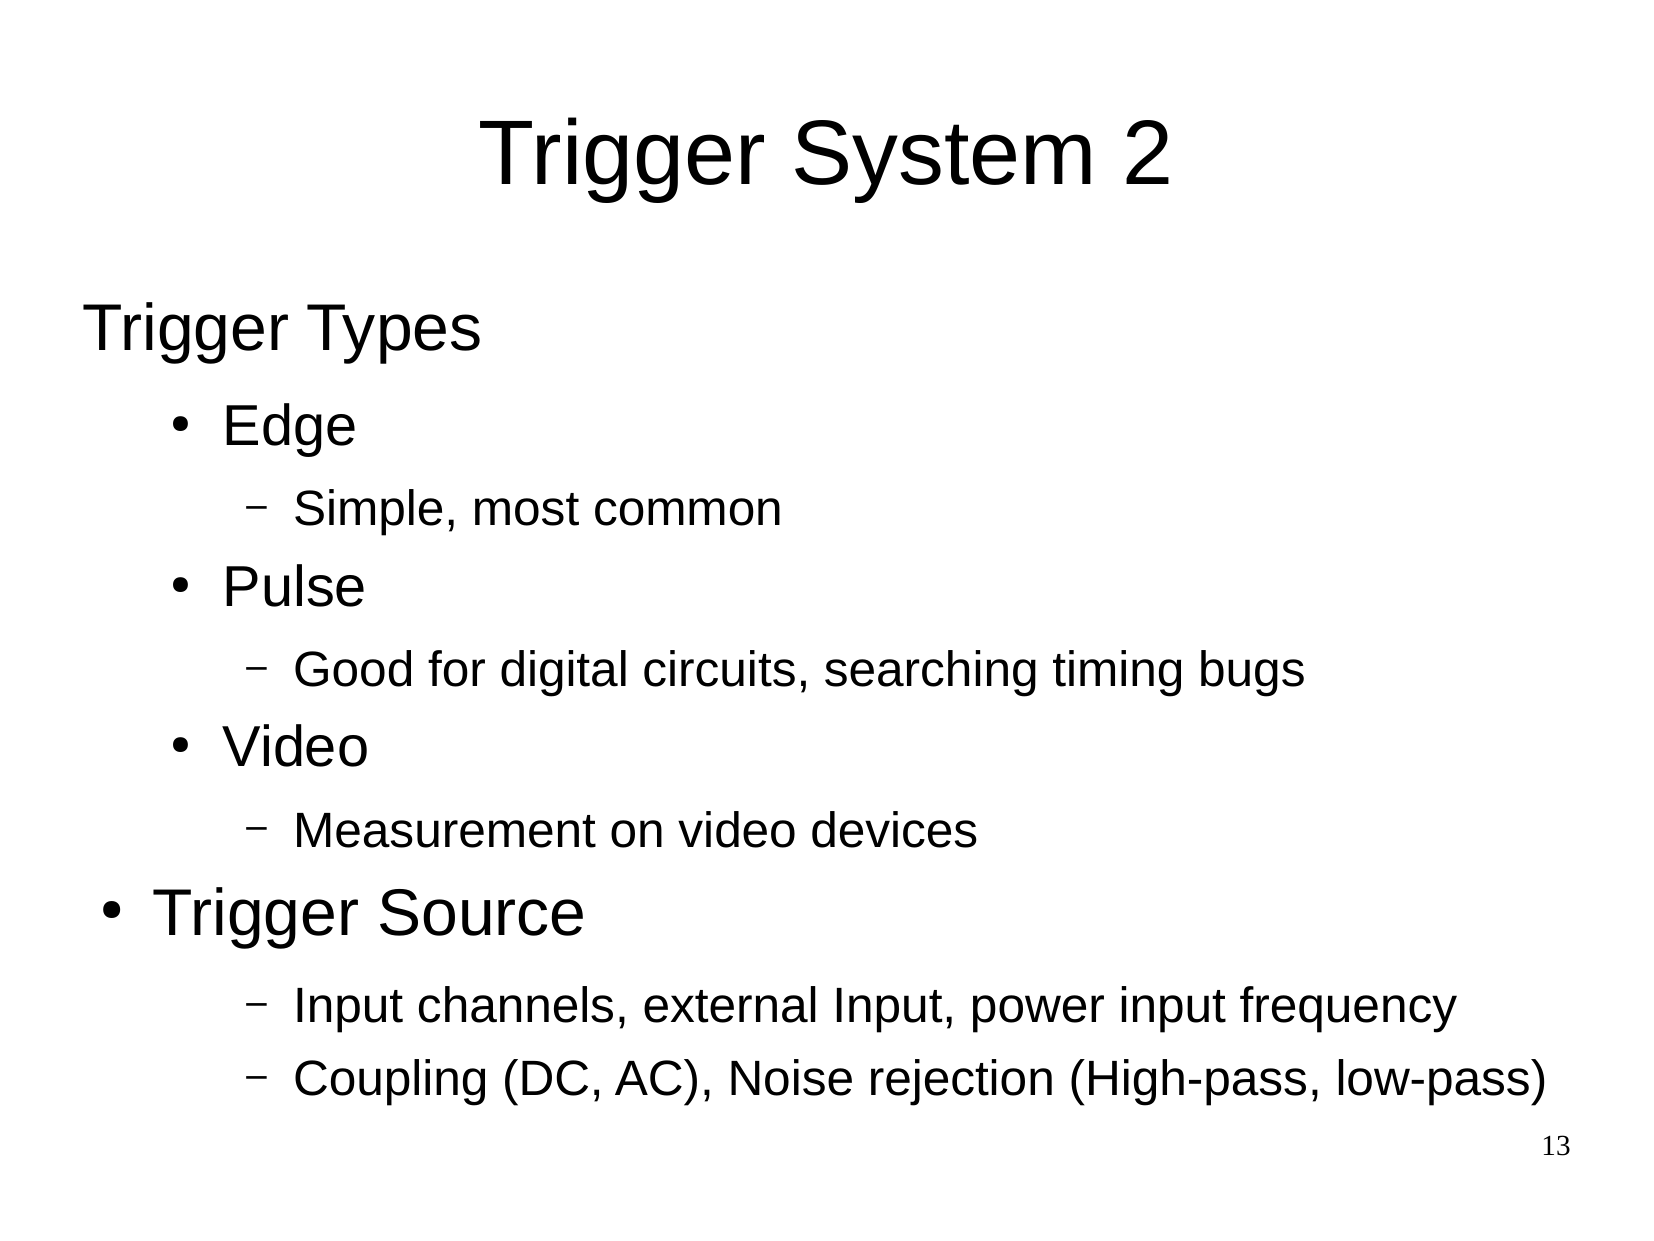

# Trigger System 2
Trigger Types
Edge
Simple, most common
Pulse
Good for digital circuits, searching timing bugs
Video
Measurement on video devices
Trigger Source
Input channels, external Input, power input frequency
Coupling (DC, AC), Noise rejection (High-pass, low-pass)
13